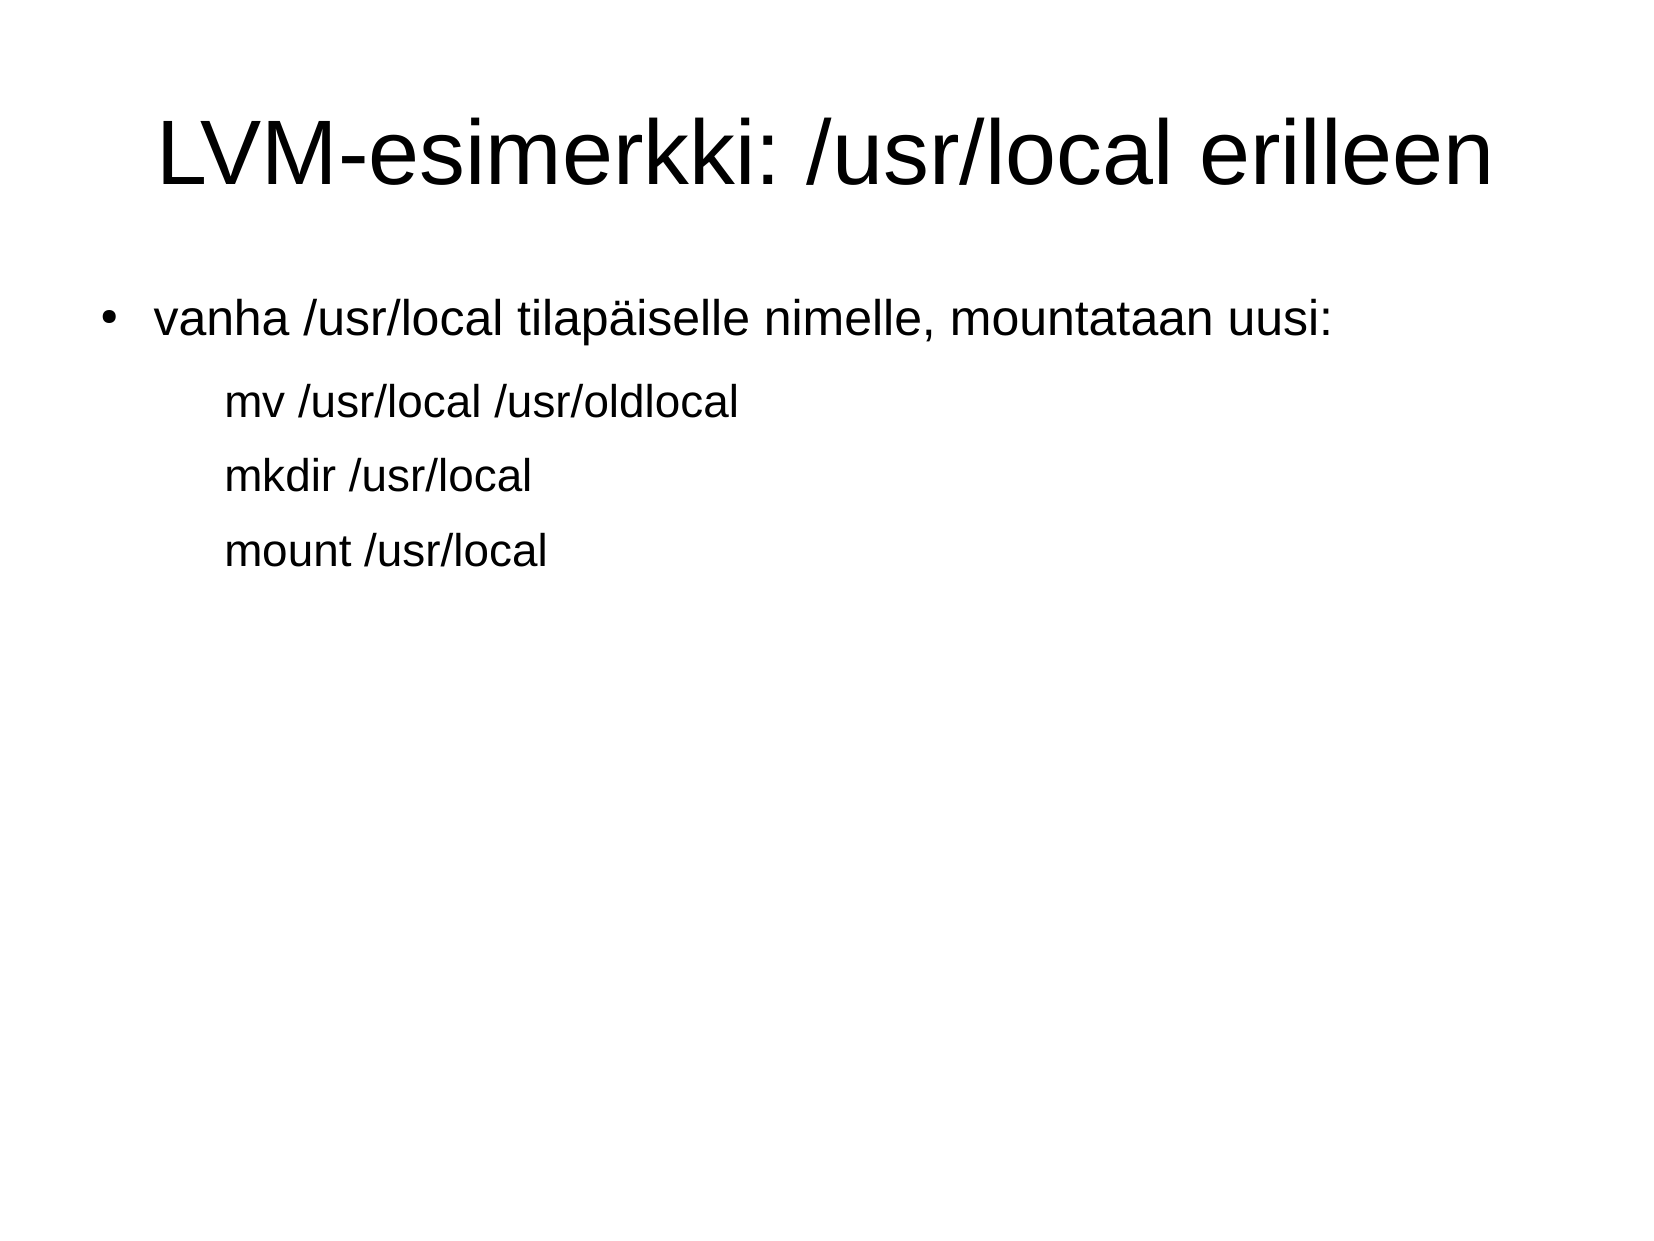

# LVM-esimerkki: /usr/local erilleen
vanha /usr/local tilapäiselle nimelle, mountataan uusi:
mv /usr/local /usr/oldlocal
mkdir /usr/local
mount /usr/local